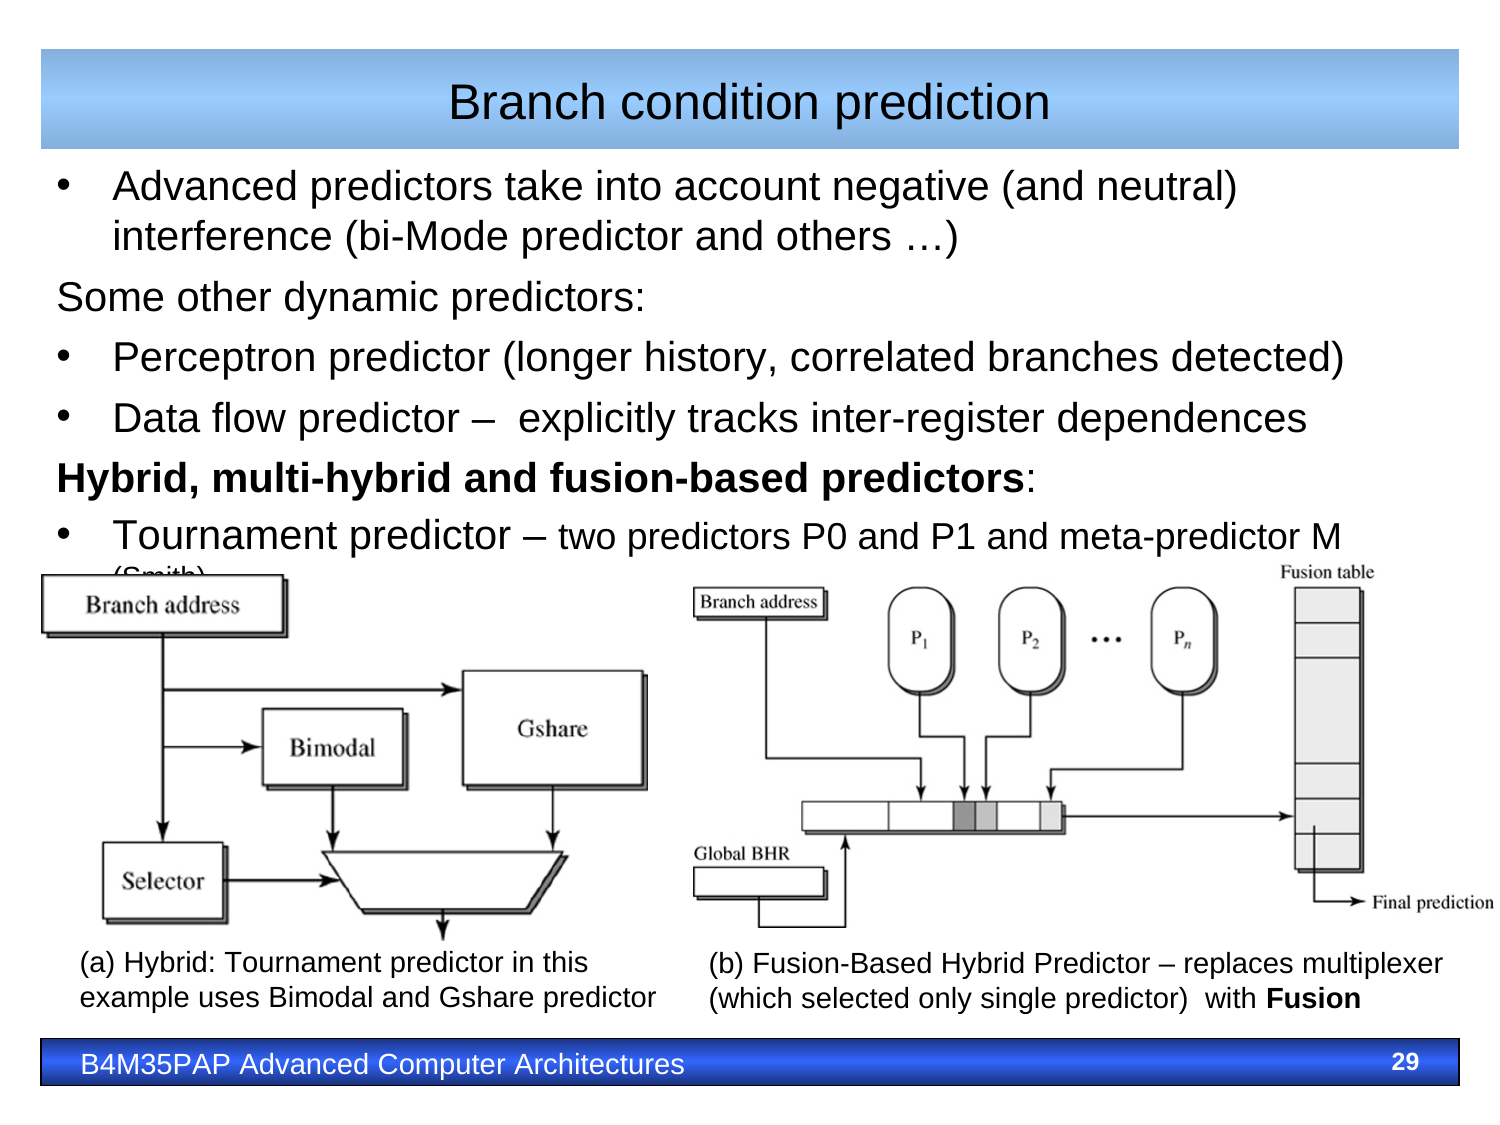

# Branch condition prediction
Advanced predictors take into account negative (and neutral) interference (bi-Mode predictor and others …)
Some other dynamic predictors:
Perceptron predictor (longer history, correlated branches detected)
Data flow predictor – explicitly tracks inter-register dependences
Hybrid, multi-hybrid and fusion-based predictors:
Tournament predictor – two predictors P0 and P1 and meta-predictor M (Smith)
(a) Hybrid: Tournament predictor in this example uses Bimodal and Gshare predictor
(b) Fusion-Based Hybrid Predictor – replaces multiplexer (which selected only single predictor) with Fusion